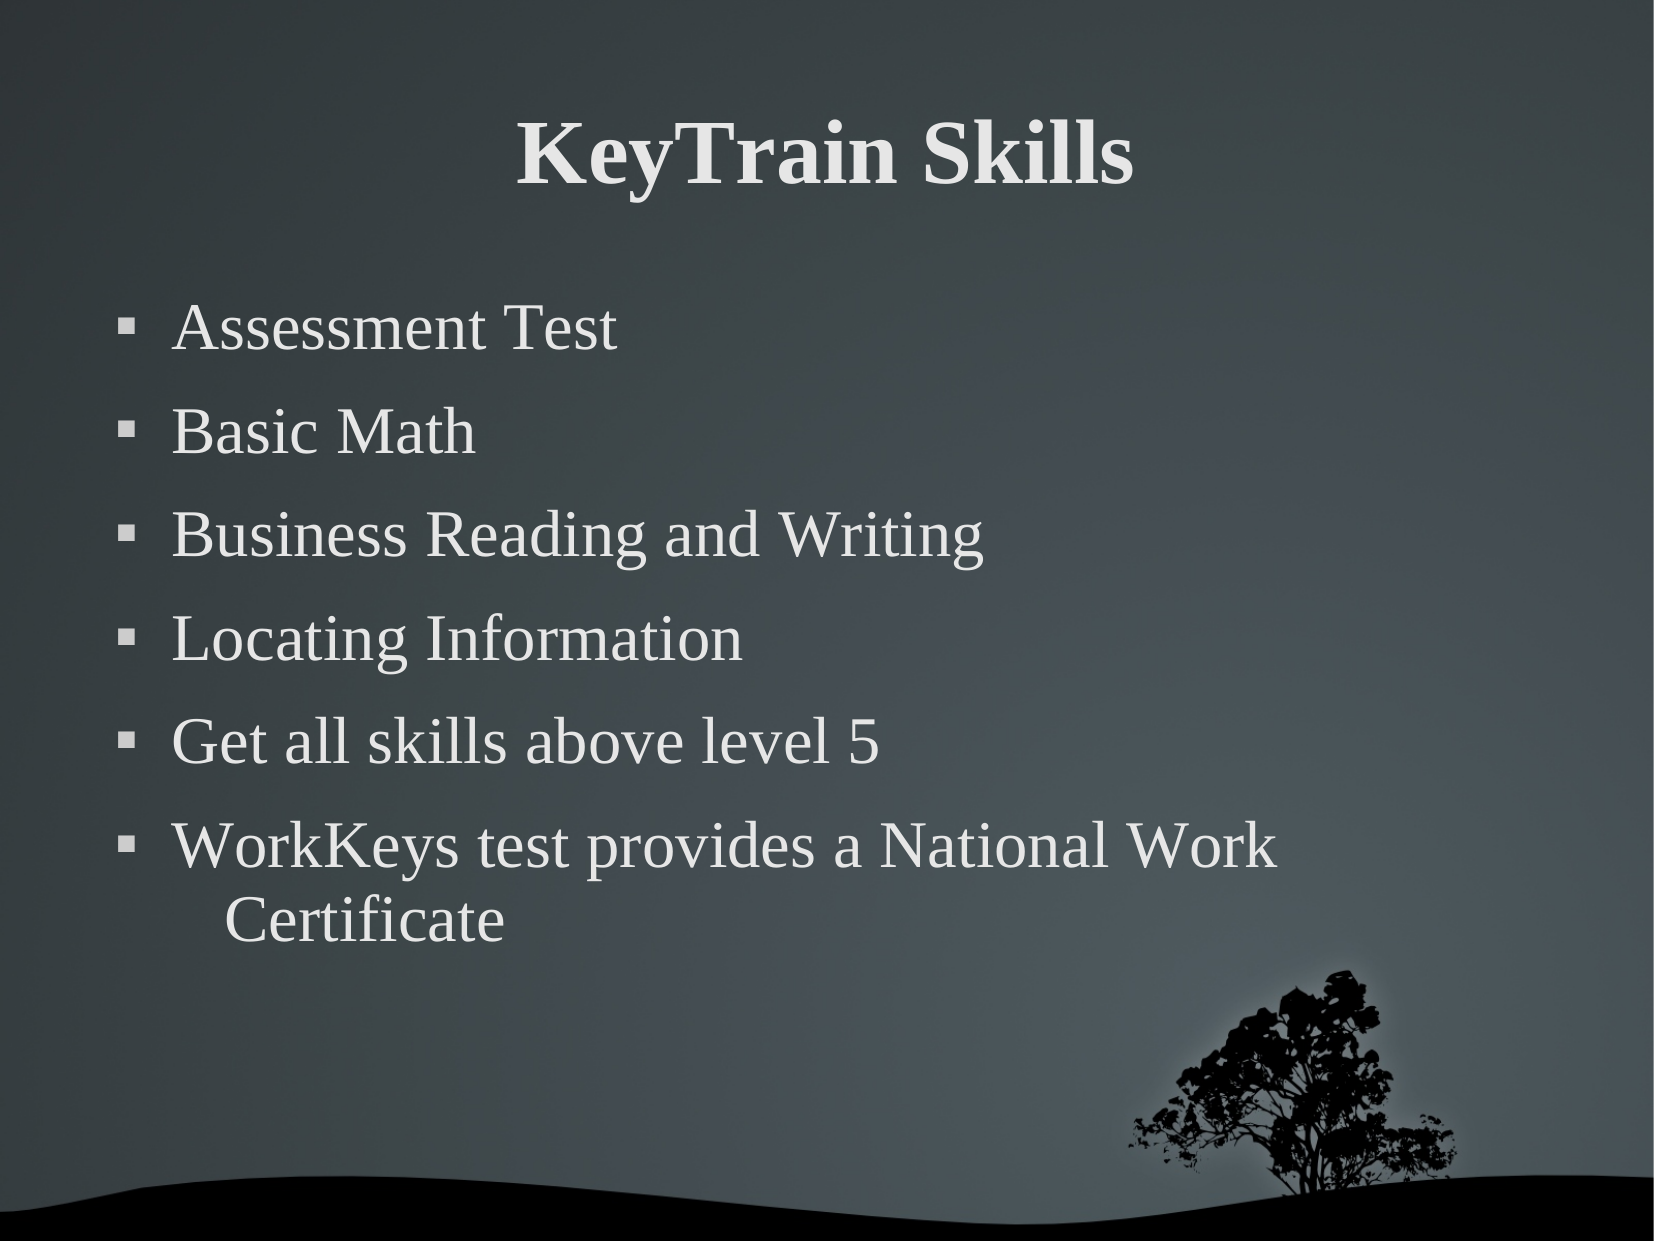

# KeyTrain Skills
Assessment Test
Basic Math
Business Reading and Writing
Locating Information
Get all skills above level 5
WorkKeys test provides a National Work Certificate